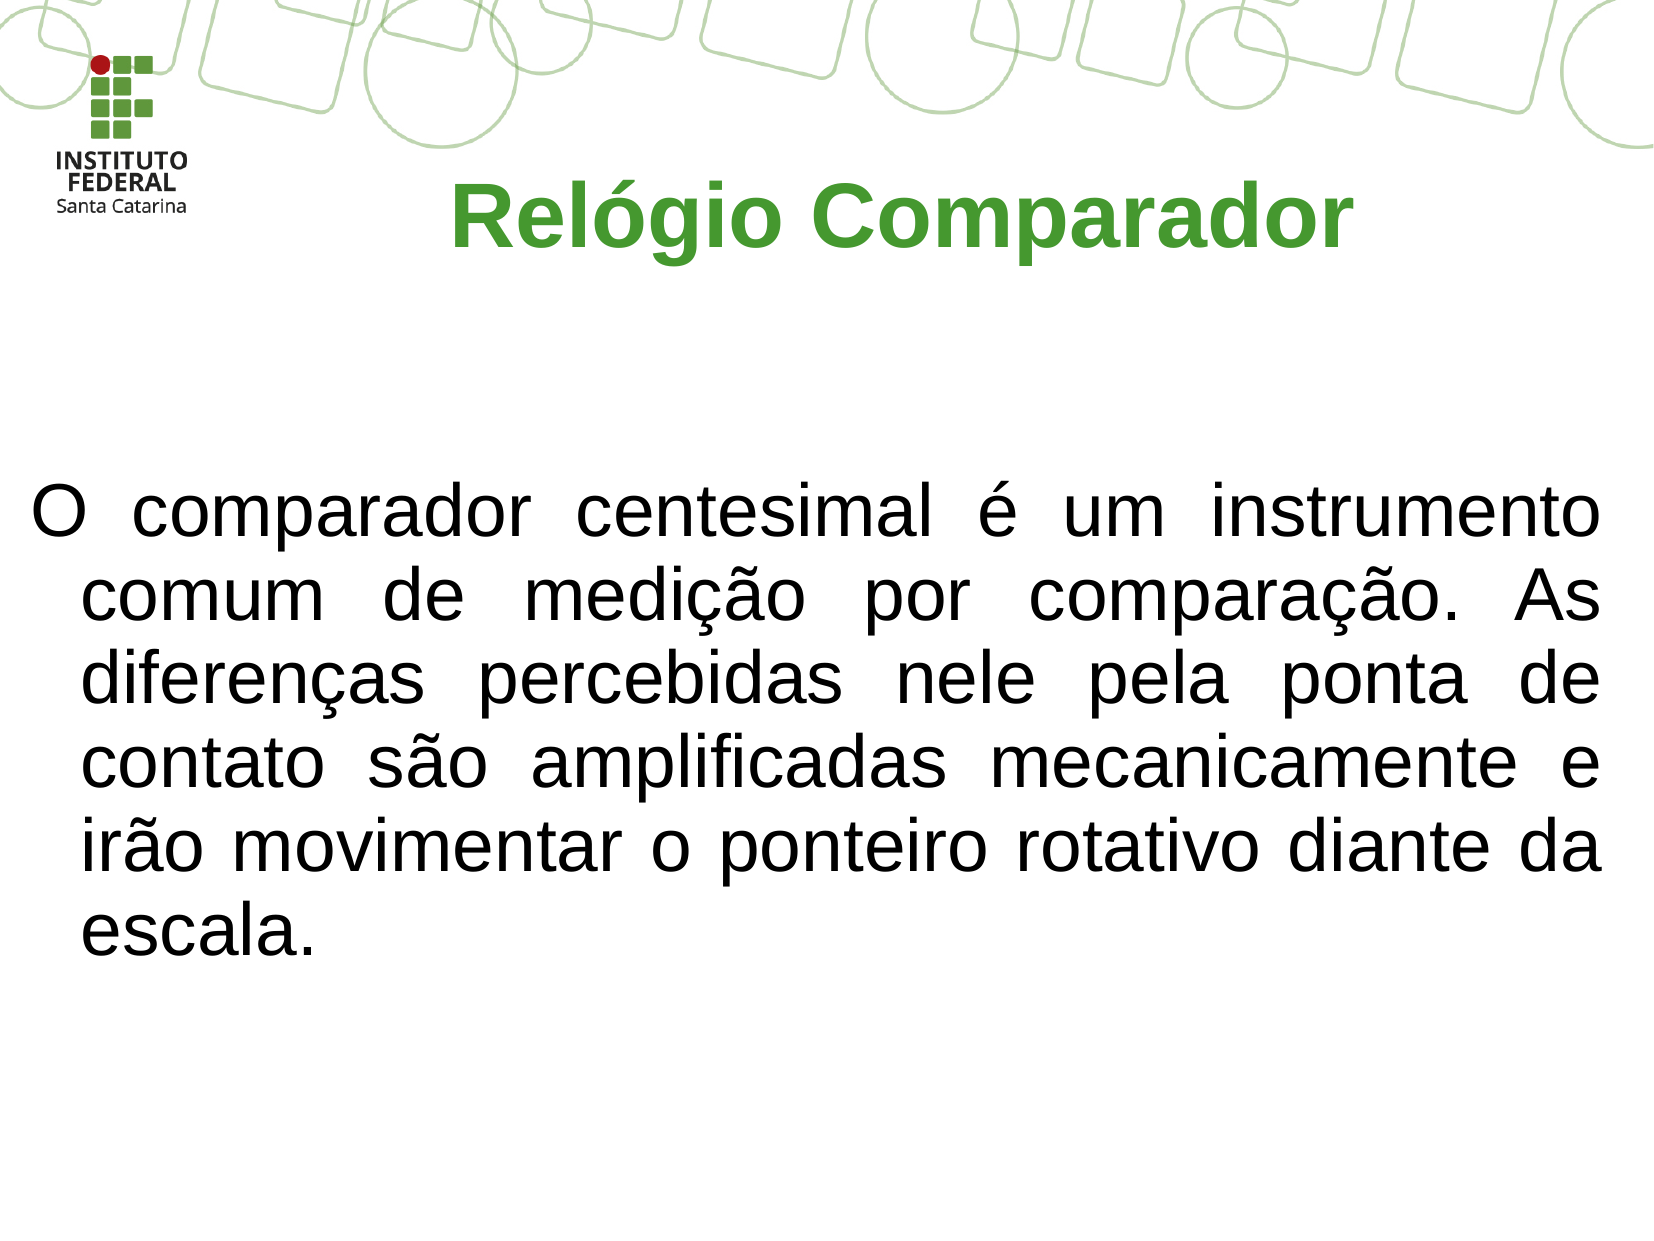

# Relógio Comparador
O comparador centesimal é um instrumento comum de medição por comparação. As diferenças percebidas nele pela ponta de contato são amplificadas mecanicamente e irão movimentar o ponteiro rotativo diante da escala.